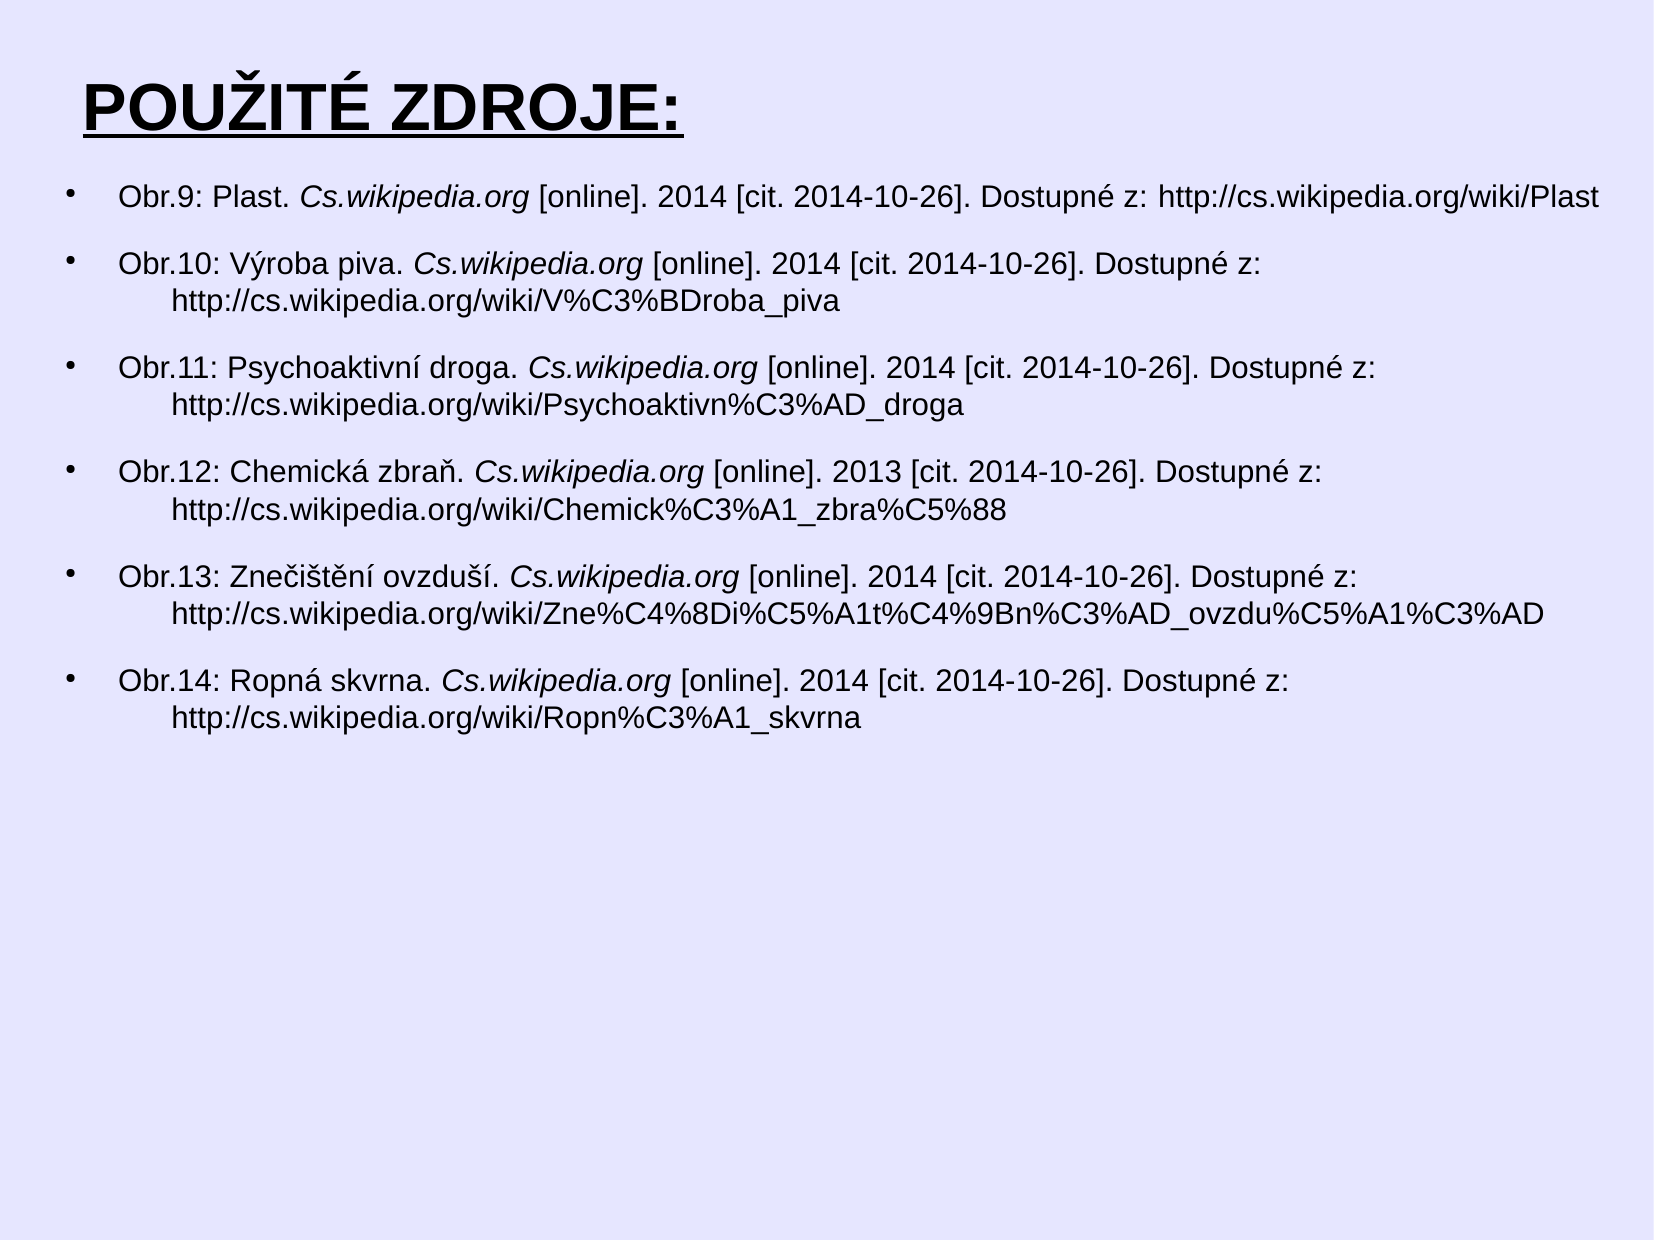

# POUŽITÉ ZDROJE:
Obr.9: Plast. Cs.wikipedia.org [online]. 2014 [cit. 2014-10-26]. Dostupné z: http://cs.wikipedia.org/wiki/Plast
Obr.10: Výroba piva. Cs.wikipedia.org [online]. 2014 [cit. 2014-10-26]. Dostupné z: http://cs.wikipedia.org/wiki/V%C3%BDroba_piva
Obr.11: Psychoaktivní droga. Cs.wikipedia.org [online]. 2014 [cit. 2014-10-26]. Dostupné z: http://cs.wikipedia.org/wiki/Psychoaktivn%C3%AD_droga
Obr.12: Chemická zbraň. Cs.wikipedia.org [online]. 2013 [cit. 2014-10-26]. Dostupné z: http://cs.wikipedia.org/wiki/Chemick%C3%A1_zbra%C5%88
Obr.13: Znečištění ovzduší. Cs.wikipedia.org [online]. 2014 [cit. 2014-10-26]. Dostupné z: http://cs.wikipedia.org/wiki/Zne%C4%8Di%C5%A1t%C4%9Bn%C3%AD_ovzdu%C5%A1%C3%AD
Obr.14: Ropná skvrna. Cs.wikipedia.org [online]. 2014 [cit. 2014-10-26]. Dostupné z: http://cs.wikipedia.org/wiki/Ropn%C3%A1_skvrna